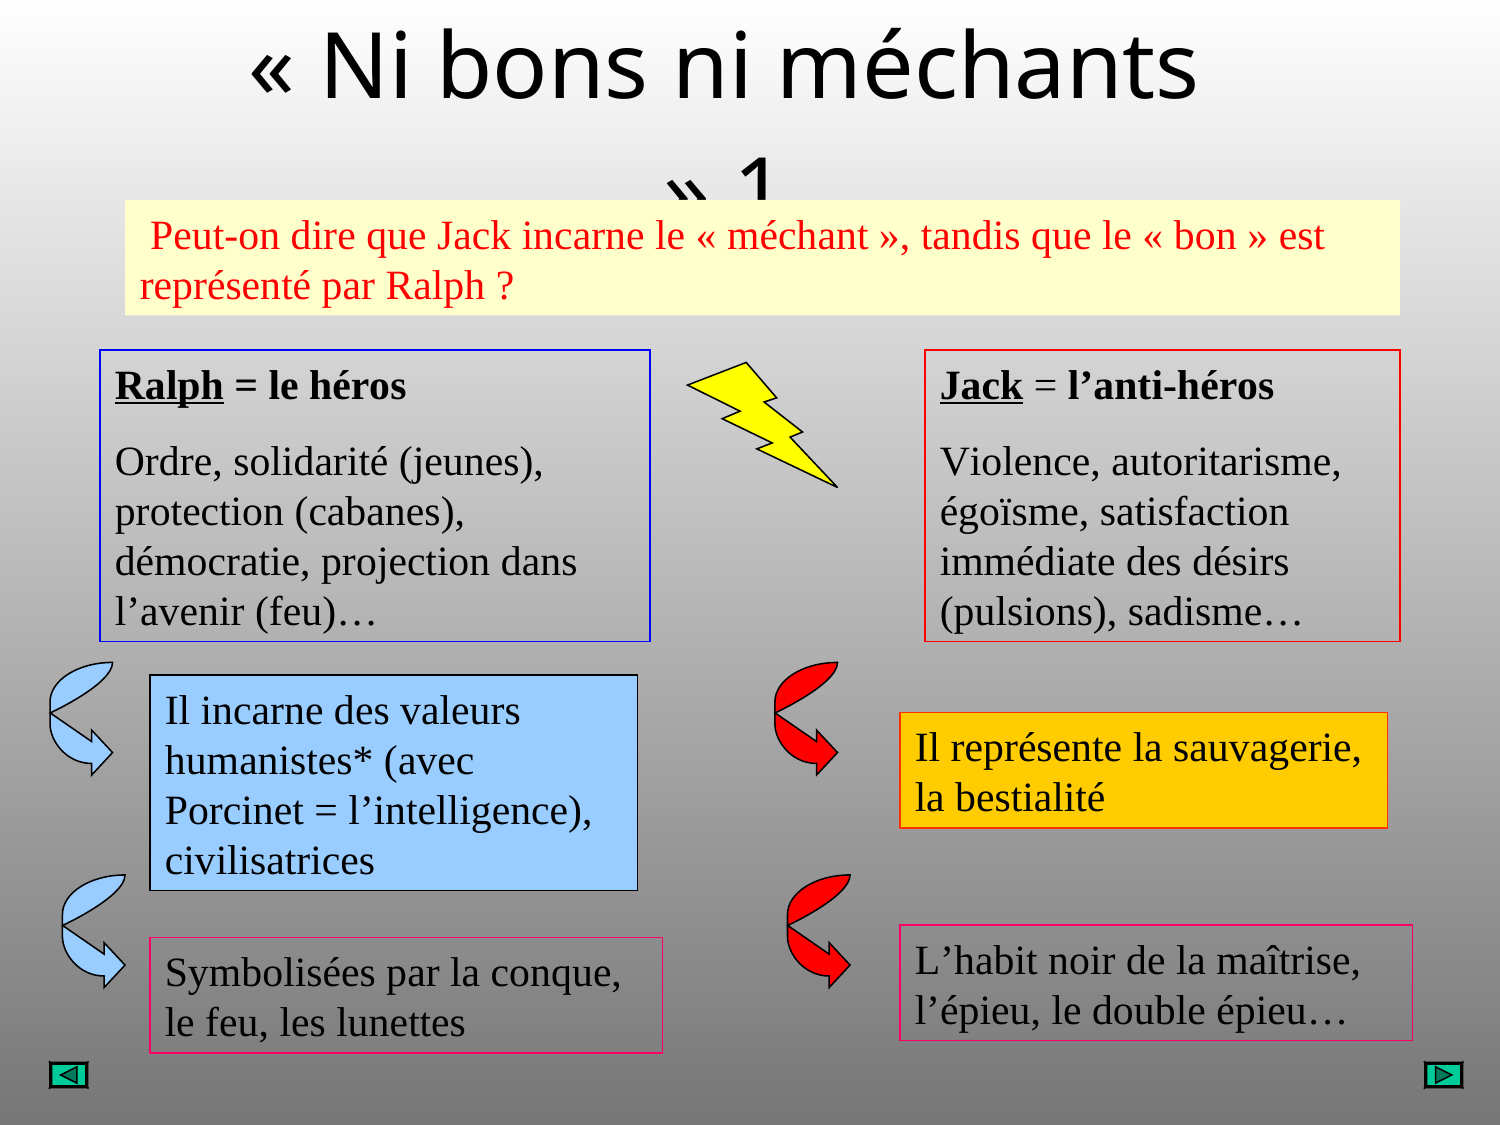

# « Ni bons ni méchants » 1
 Peut-on dire que Jack incarne le « méchant », tandis que le « bon » est représenté par Ralph ?
Ralph = le héros
Ordre, solidarité (jeunes), protection (cabanes), démocratie, projection dans l’avenir (feu)…
Jack = l’anti-héros
Violence, autoritarisme, égoïsme, satisfaction immédiate des désirs (pulsions), sadisme…
Il incarne des valeurs humanistes* (avec Porcinet = l’intelligence), civilisatrices
Il représente la sauvagerie, la bestialité
L’habit noir de la maîtrise, l’épieu, le double épieu…
Symbolisées par la conque, le feu, les lunettes